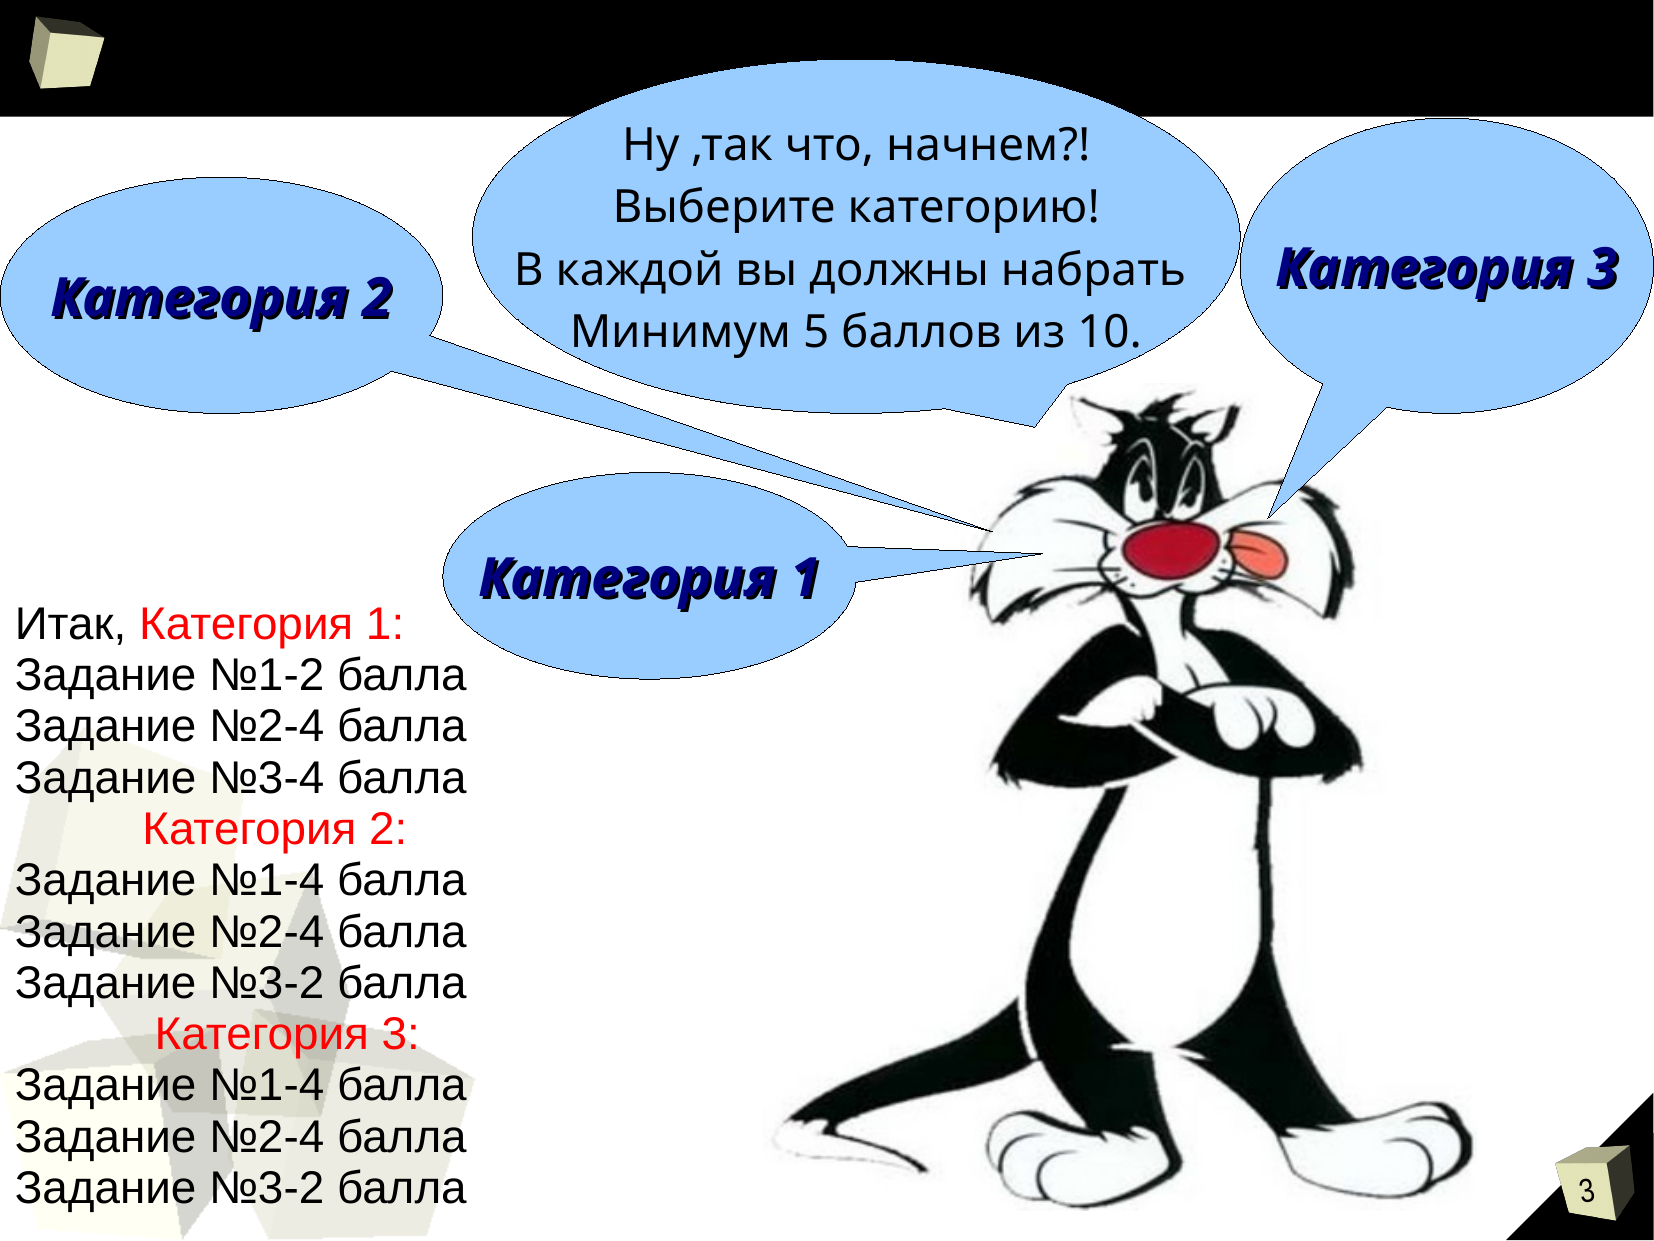

Ну ,так что, начнем?!
Выберите категорию!
В каждой вы должны набрать
Минимум 5 баллов из 10.
Категория 3
Категория 2
Категория 1
Итак, Категория 1:
Задание №1-2 балла
Задание №2-4 балла
Задание №3-4 балла
 Категория 2:
Задание №1-4 балла
Задание №2-4 балла
Задание №3-2 балла
 Категория 3:
Задание №1-4 балла
Задание №2-4 балла
Задание №3-2 балла